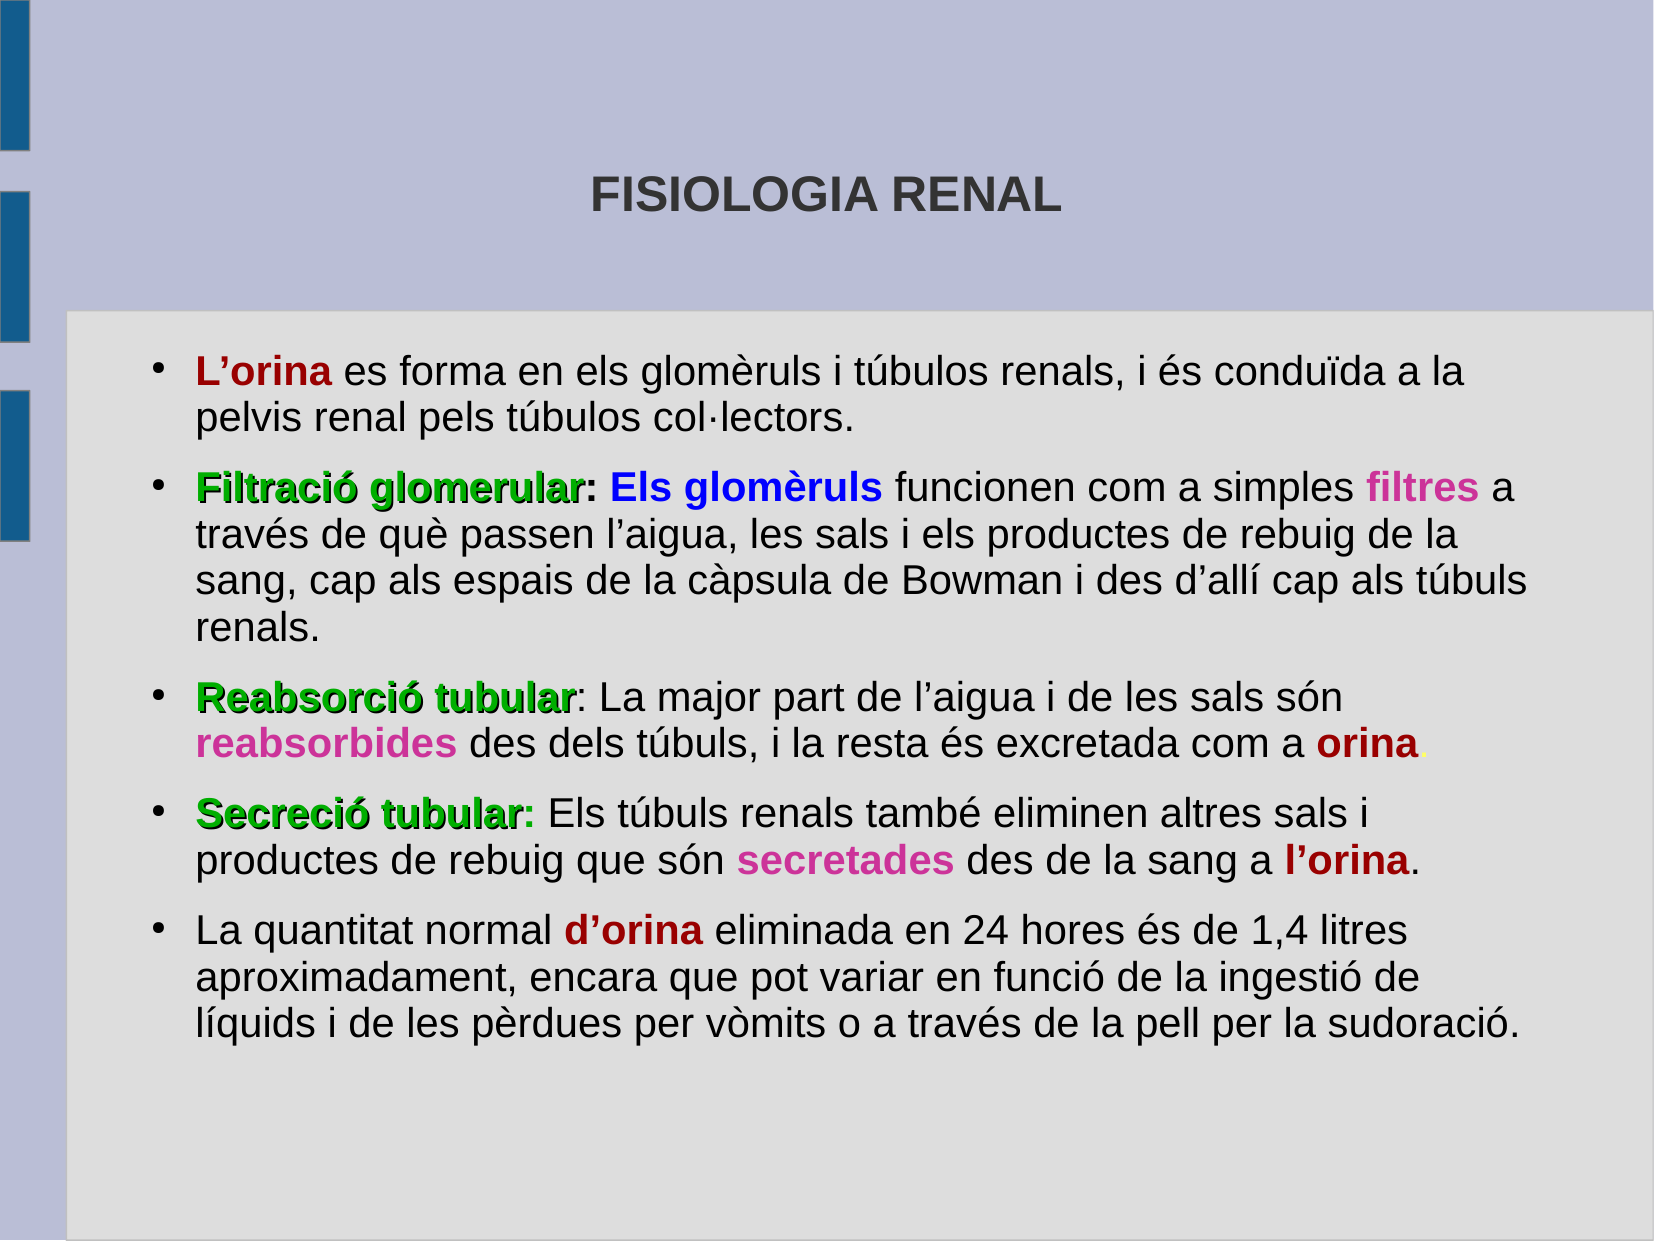

# FISIOLOGIA RENAL
L’orina es forma en els glomèruls i túbulos renals, i és conduïda a la pelvis renal pels túbulos col·lectors.
Filtració glomerular: Els glomèruls funcionen com a simples filtres a través de què passen l’aigua, les sals i els productes de rebuig de la sang, cap als espais de la càpsula de Bowman i des d’allí cap als túbuls renals.
Reabsorció tubular: La major part de l’aigua i de les sals són reabsorbides des dels túbuls, i la resta és excretada com a orina.
Secreció tubular: Els túbuls renals també eliminen altres sals i productes de rebuig que són secretades des de la sang a l’orina.
La quantitat normal d’orina eliminada en 24 hores és de 1,4 litres aproximadament, encara que pot variar en funció de la ingestió de líquids i de les pèrdues per vòmits o a través de la pell per la sudoració.